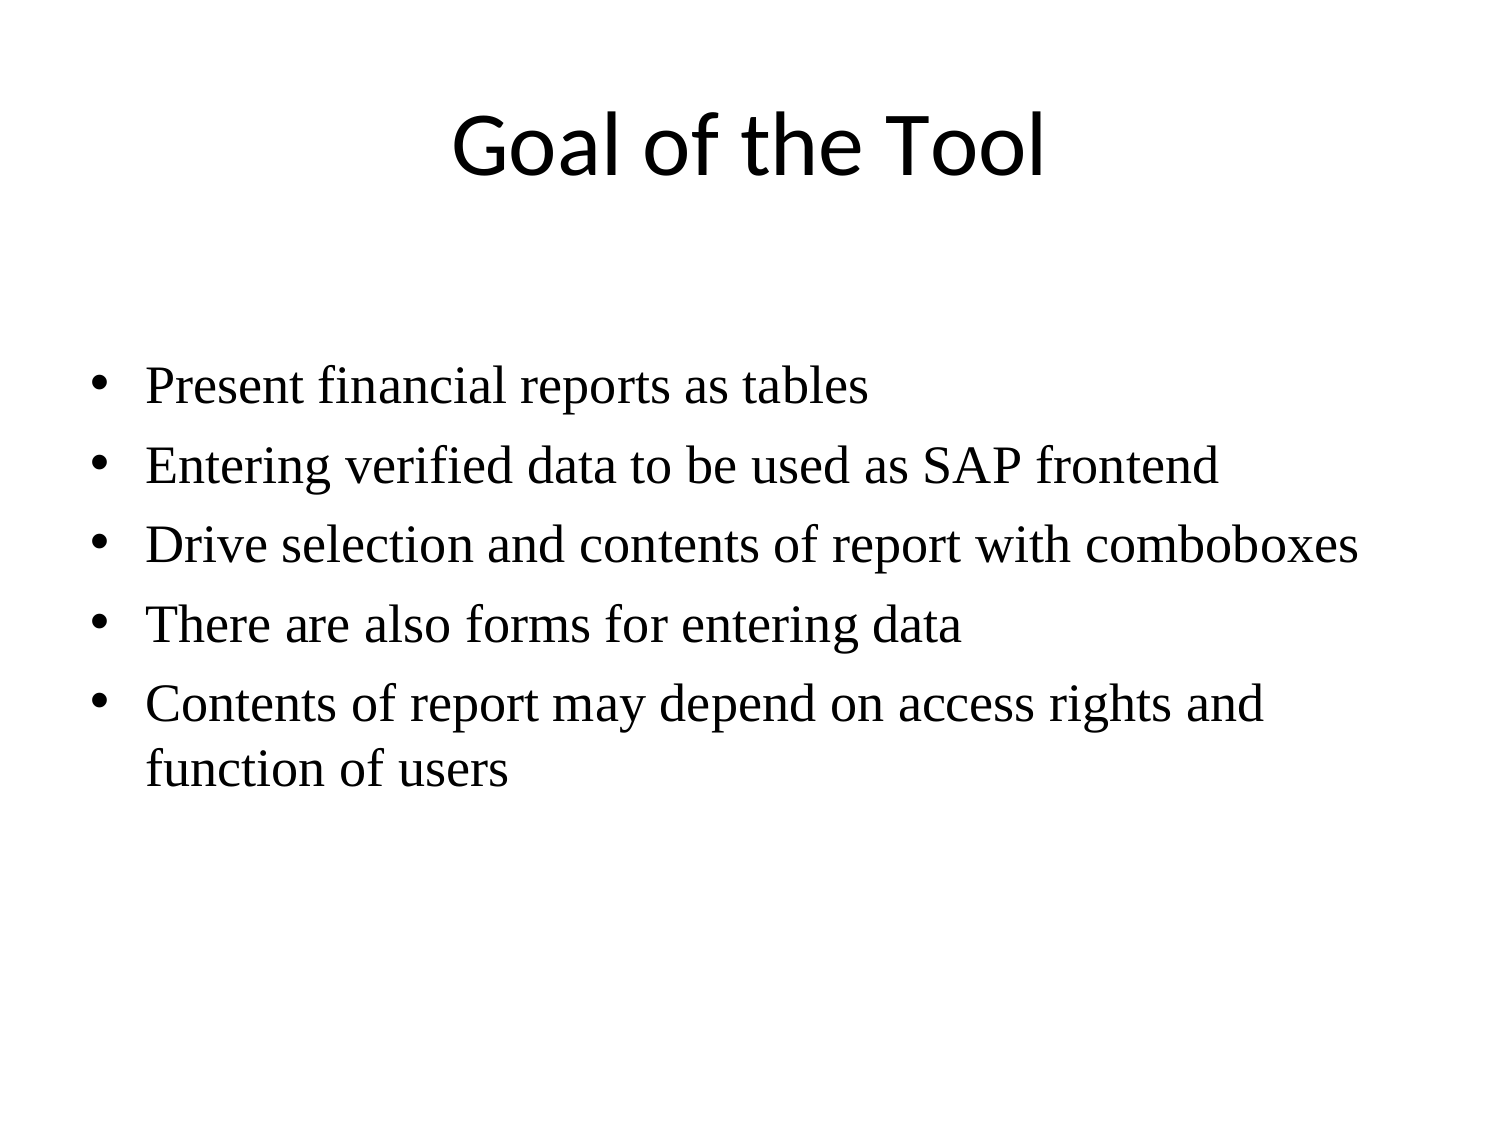

Goal of the Tool
Present financial reports as tables
Entering verified data to be used as SAP frontend
Drive selection and contents of report with comboboxes
There are also forms for entering data
Contents of report may depend on access rights and function of users